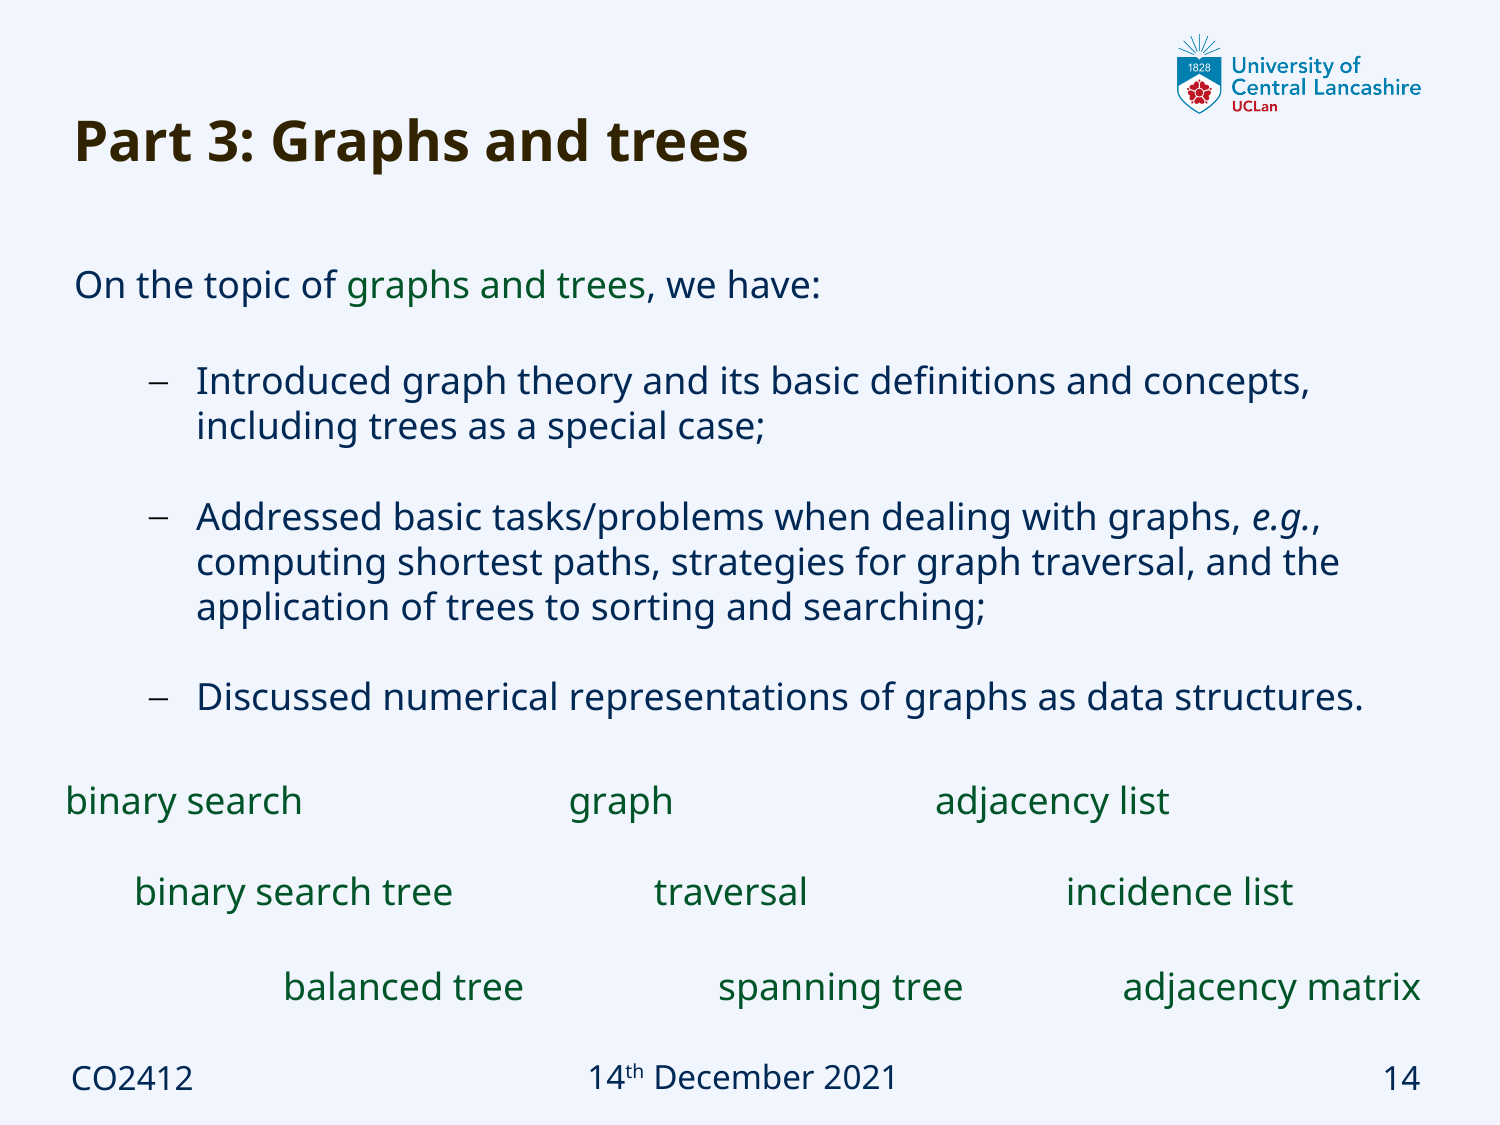

# Part 3: Graphs and trees
On the topic of graphs and trees, we have:
Introduced graph theory and its basic definitions and concepts, including trees as a special case;
Addressed basic tasks/problems when dealing with graphs, e.g., computing shortest paths, strategies for graph traversal, and the application of trees to sorting and searching;
Discussed numerical representations of graphs as data structures.
binary search
graph
adjacency list
binary search tree
traversal
incidence list
balanced tree
spanning tree
adjacency matrix